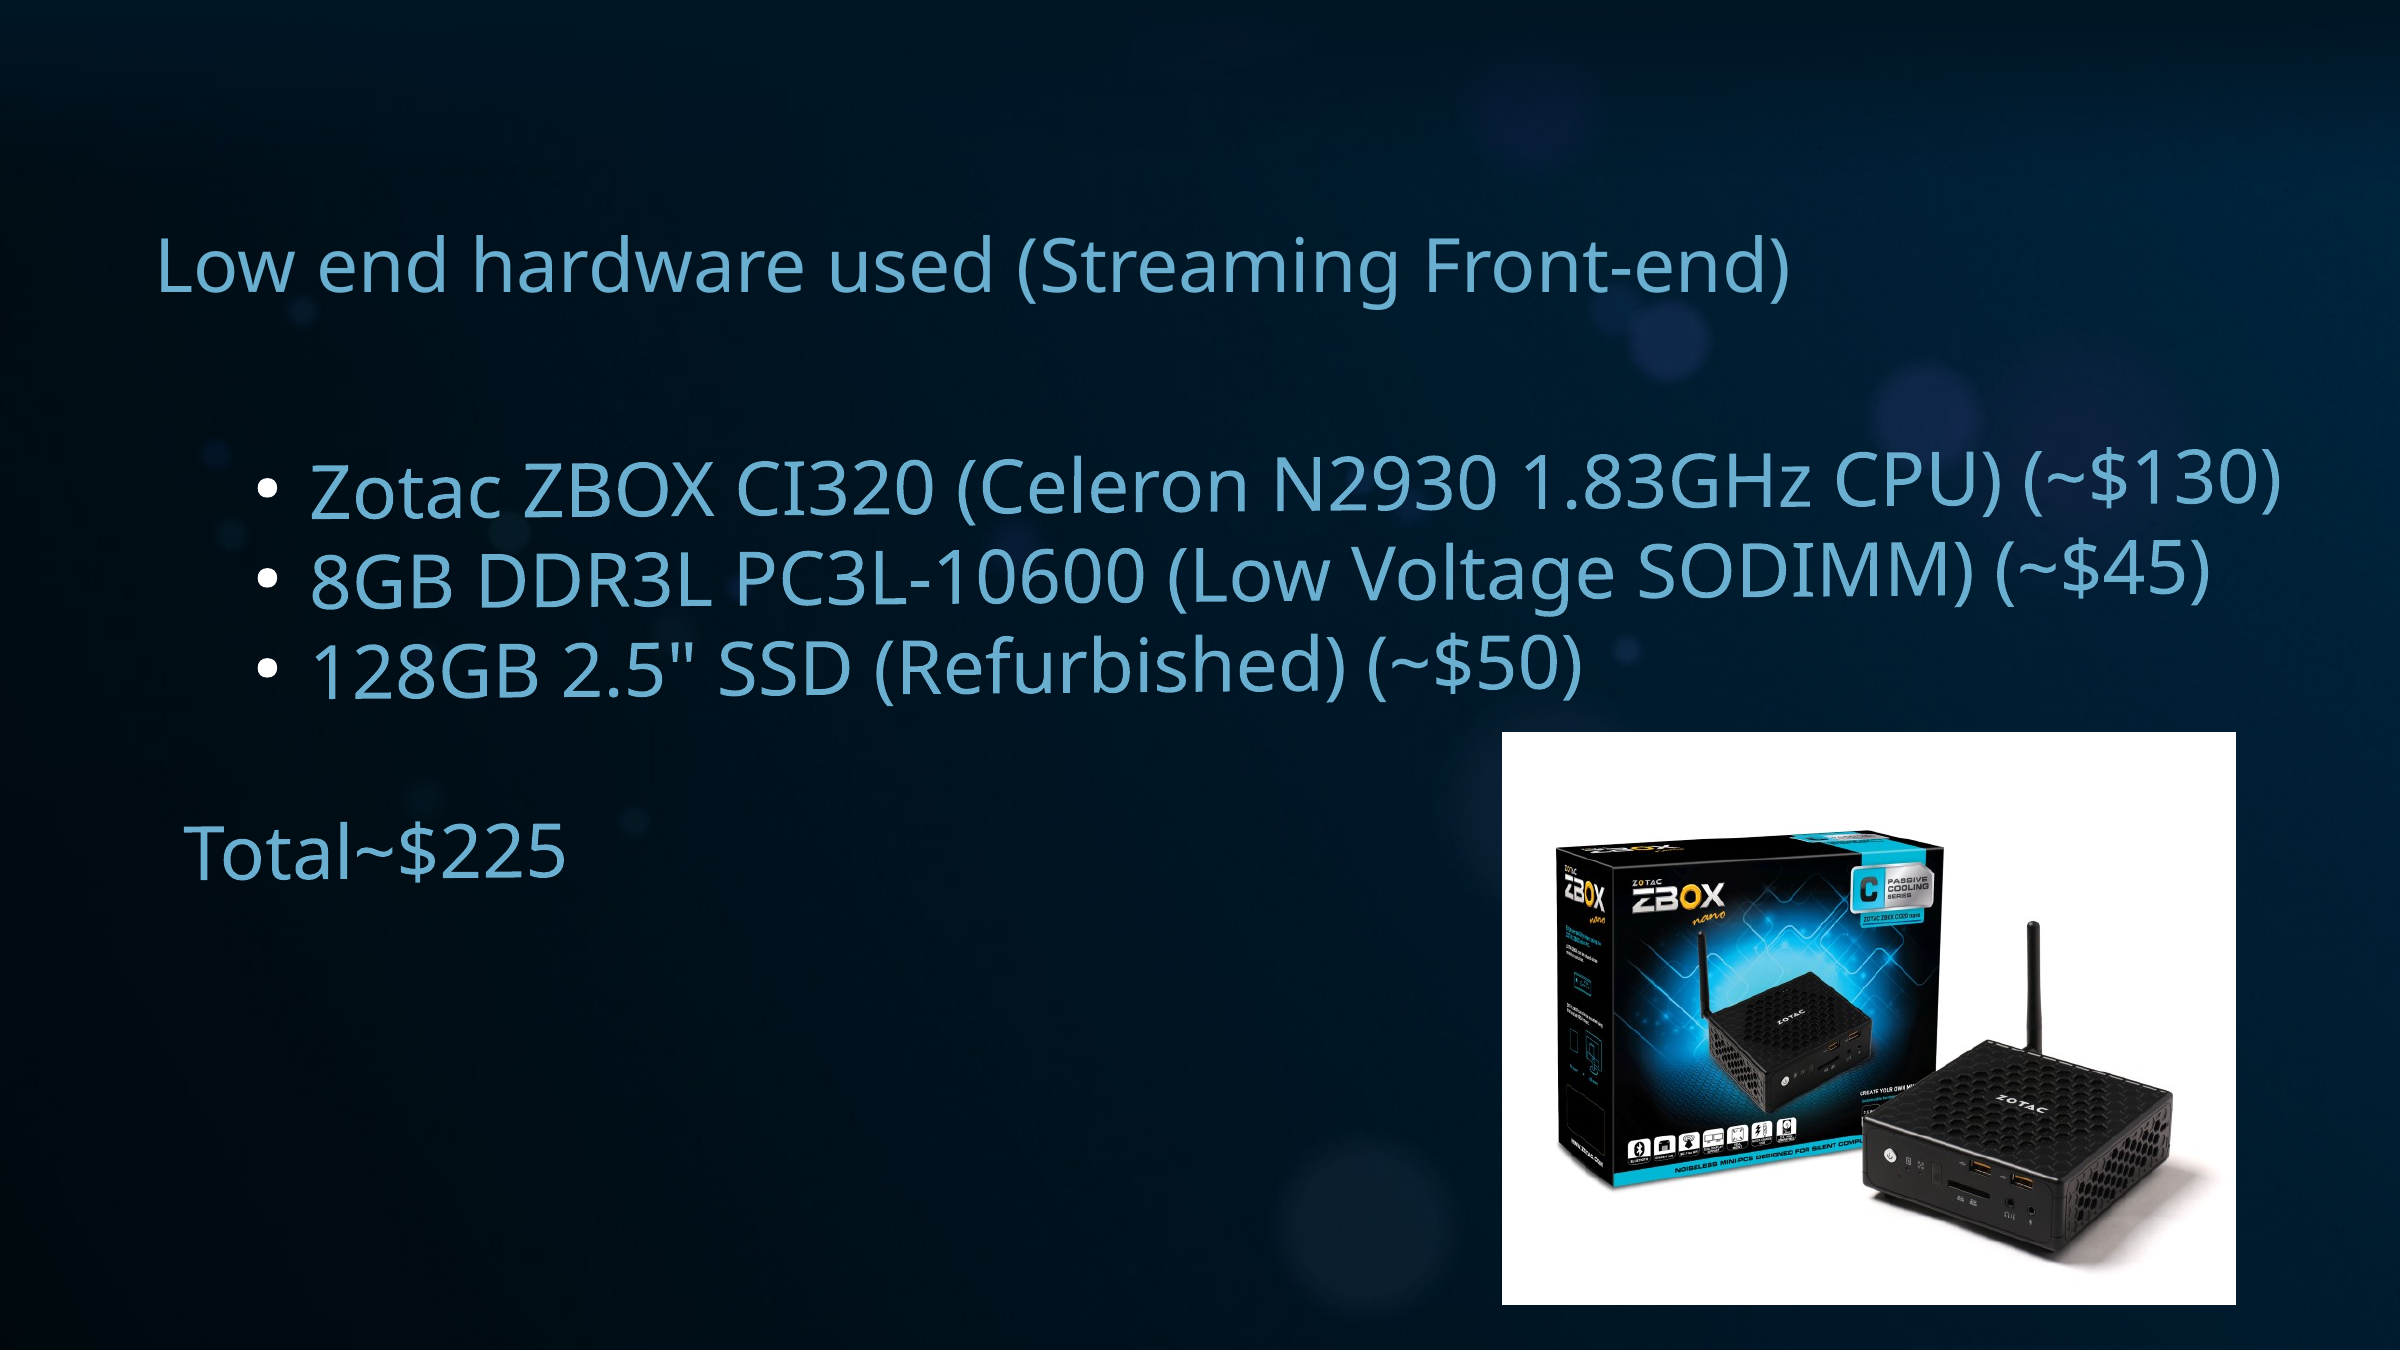

Low end hardware used (Streaming Front-end)
 Zotac ZBOX CI320 (Celeron N2930 1.83GHz CPU) (~$130)
 8GB DDR3L PC3L-10600 (Low Voltage SODIMM) (~$45)
 128GB 2.5" SSD (Refurbished) (~$50)
Total~$225